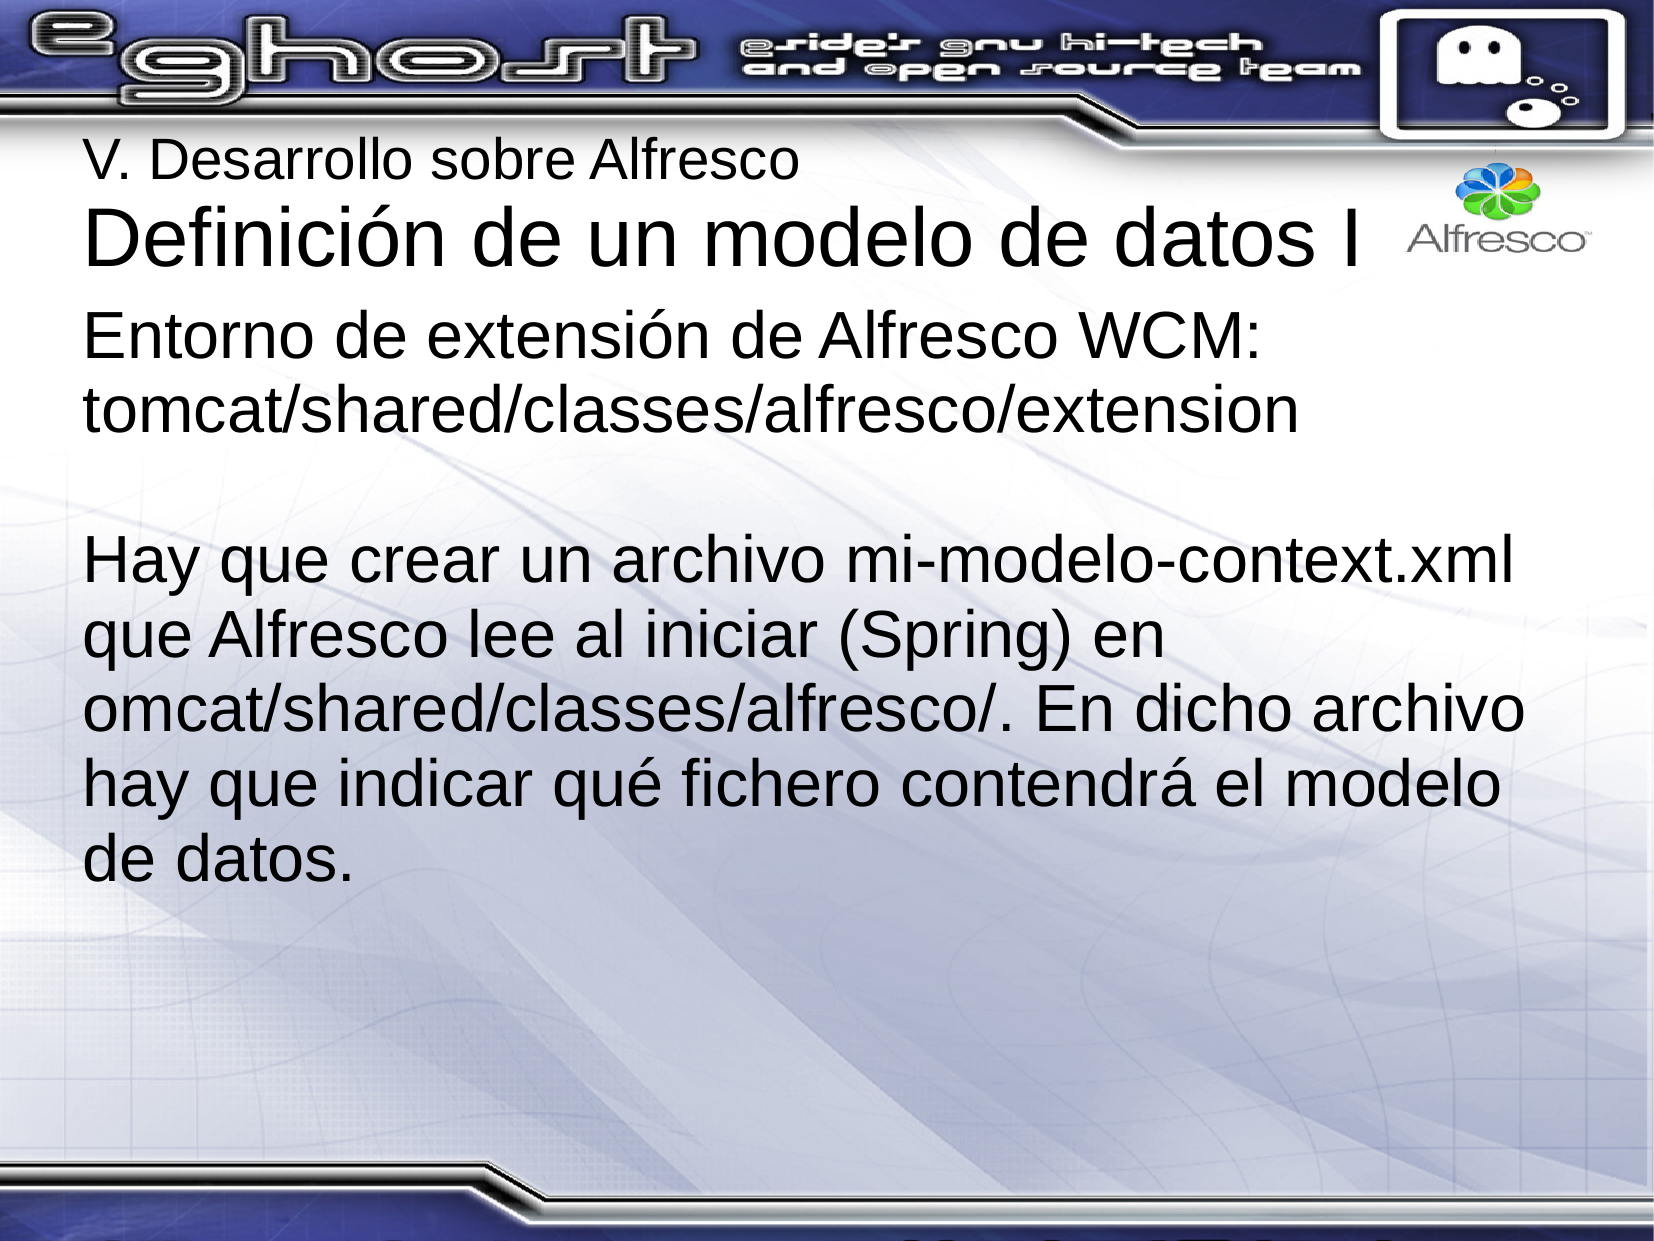

# V. Desarrollo sobre Alfresco Definición de un modelo de datos I
Entorno de extensión de Alfresco WCM: tomcat/shared/classes/alfresco/extension
Hay que crear un archivo mi-modelo-context.xml que Alfresco lee al iniciar (Spring) en omcat/shared/classes/alfresco/. En dicho archivo hay que indicar qué fichero contendrá el modelo de datos.